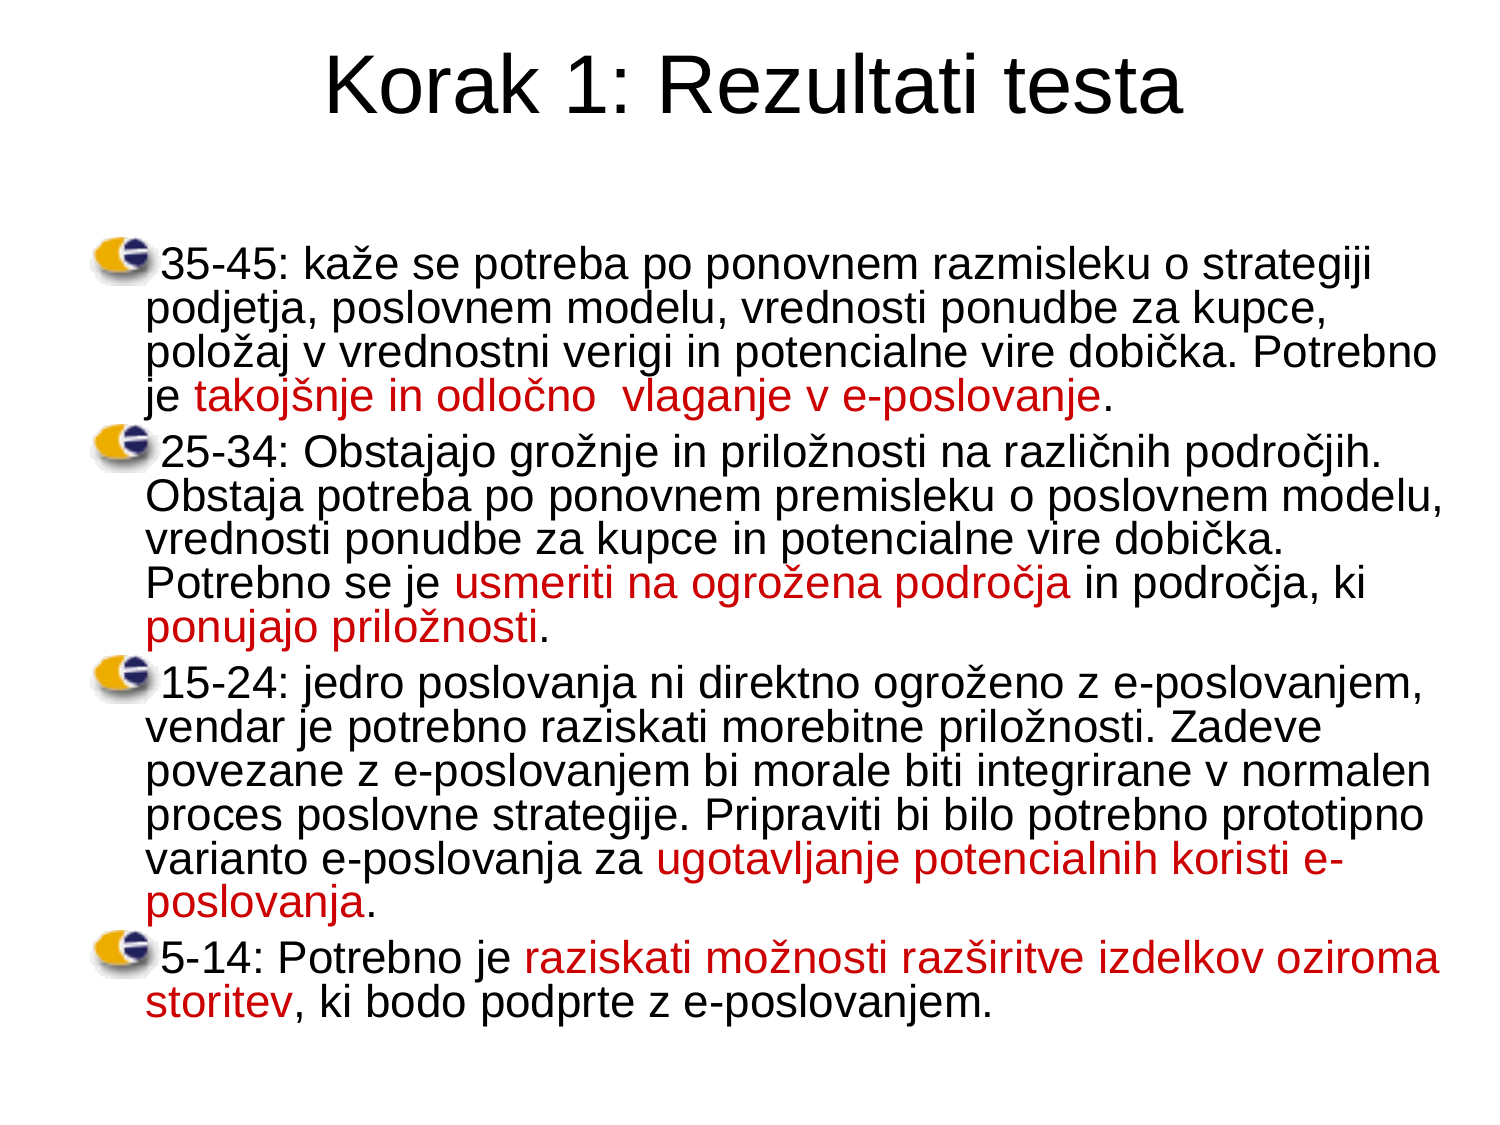

# Korak 1: Rezultati testa
35-45: kaže se potreba po ponovnem razmisleku o strategiji podjetja, poslovnem modelu, vrednosti ponudbe za kupce, položaj v vrednostni verigi in potencialne vire dobička. Potrebno je takojšnje in odločno vlaganje v e-poslovanje.
25-34: Obstajajo grožnje in priložnosti na različnih področjih. Obstaja potreba po ponovnem premisleku o poslovnem modelu, vrednosti ponudbe za kupce in potencialne vire dobička. Potrebno se je usmeriti na ogrožena področja in področja, ki ponujajo priložnosti.
15-24: jedro poslovanja ni direktno ogroženo z e-poslovanjem, vendar je potrebno raziskati morebitne priložnosti. Zadeve povezane z e-poslovanjem bi morale biti integrirane v normalen proces poslovne strategije. Pripraviti bi bilo potrebno prototipno varianto e-poslovanja za ugotavljanje potencialnih koristi e-poslovanja.
5-14: Potrebno je raziskati možnosti razširitve izdelkov oziroma storitev, ki bodo podprte z e-poslovanjem.